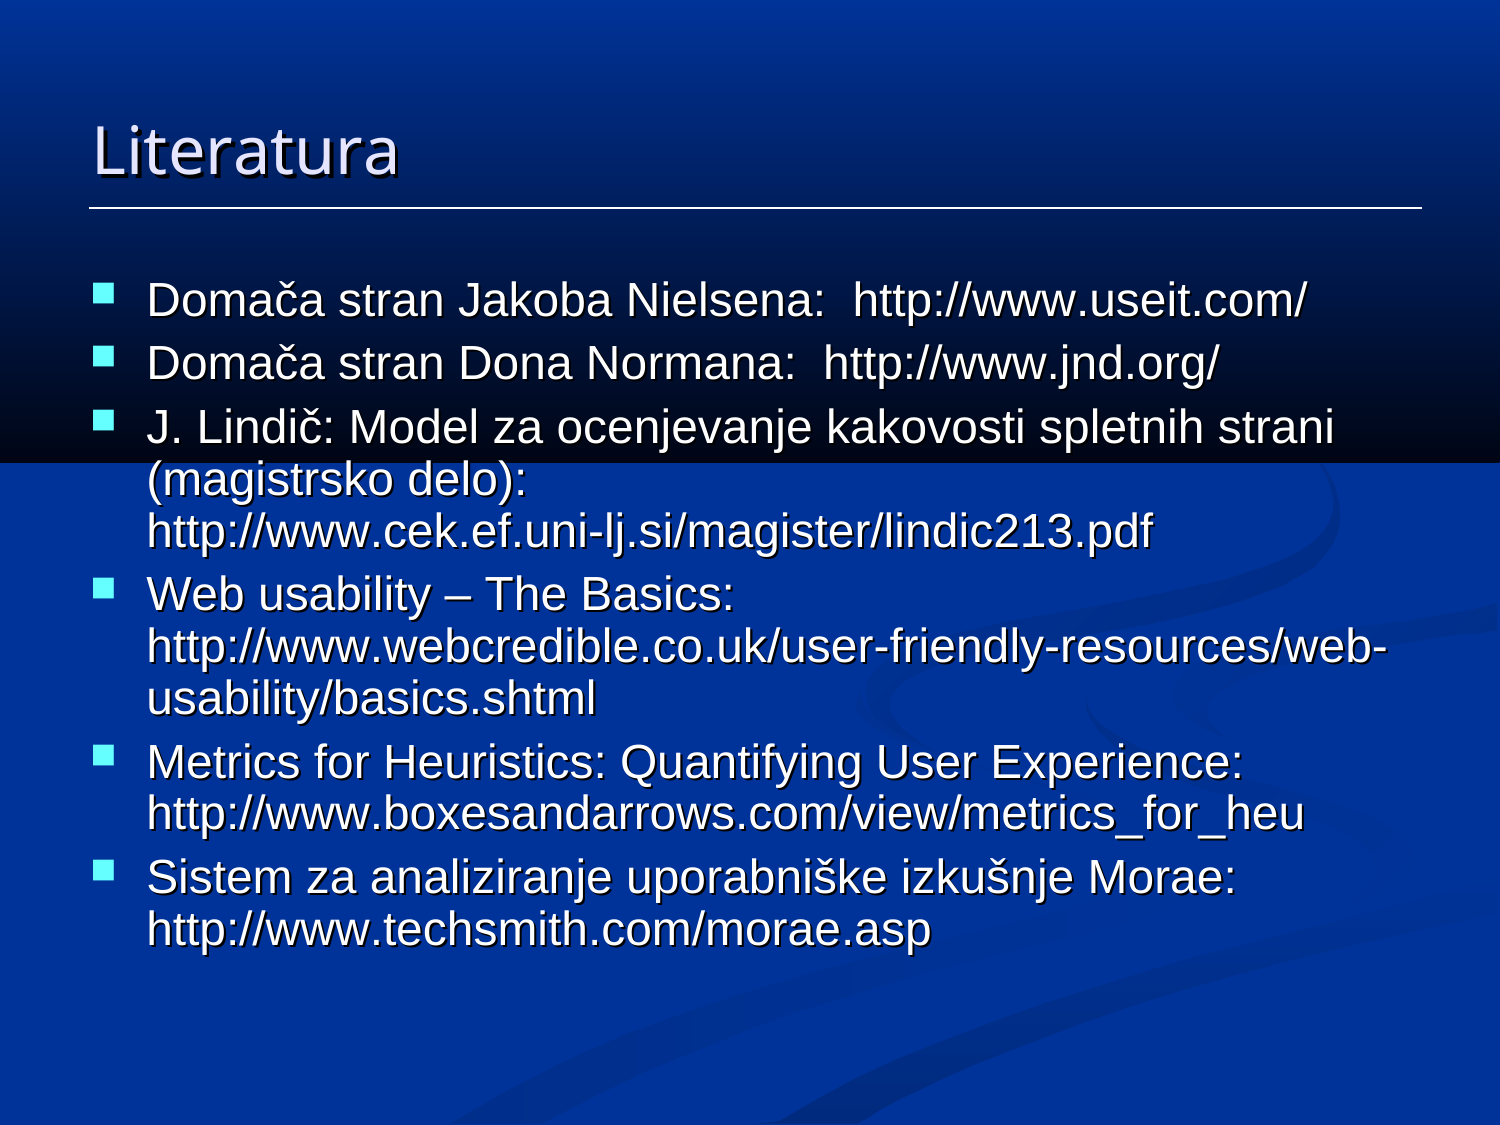

Literatura
# Domača stran Jakoba Nielsena: http://www.useit.com/
Domača stran Dona Normana: http://www.jnd.org/
J. Lindič: Model za ocenjevanje kakovosti spletnih strani (magistrsko delo): http://www.cek.ef.uni-lj.si/magister/lindic213.pdf
Web usability – The Basics: http://www.webcredible.co.uk/user-friendly-resources/web-usability/basics.shtml
Metrics for Heuristics: Quantifying User Experience: http://www.boxesandarrows.com/view/metrics_for_heu
Sistem za analiziranje uporabniške izkušnje Morae: http://www.techsmith.com/morae.asp